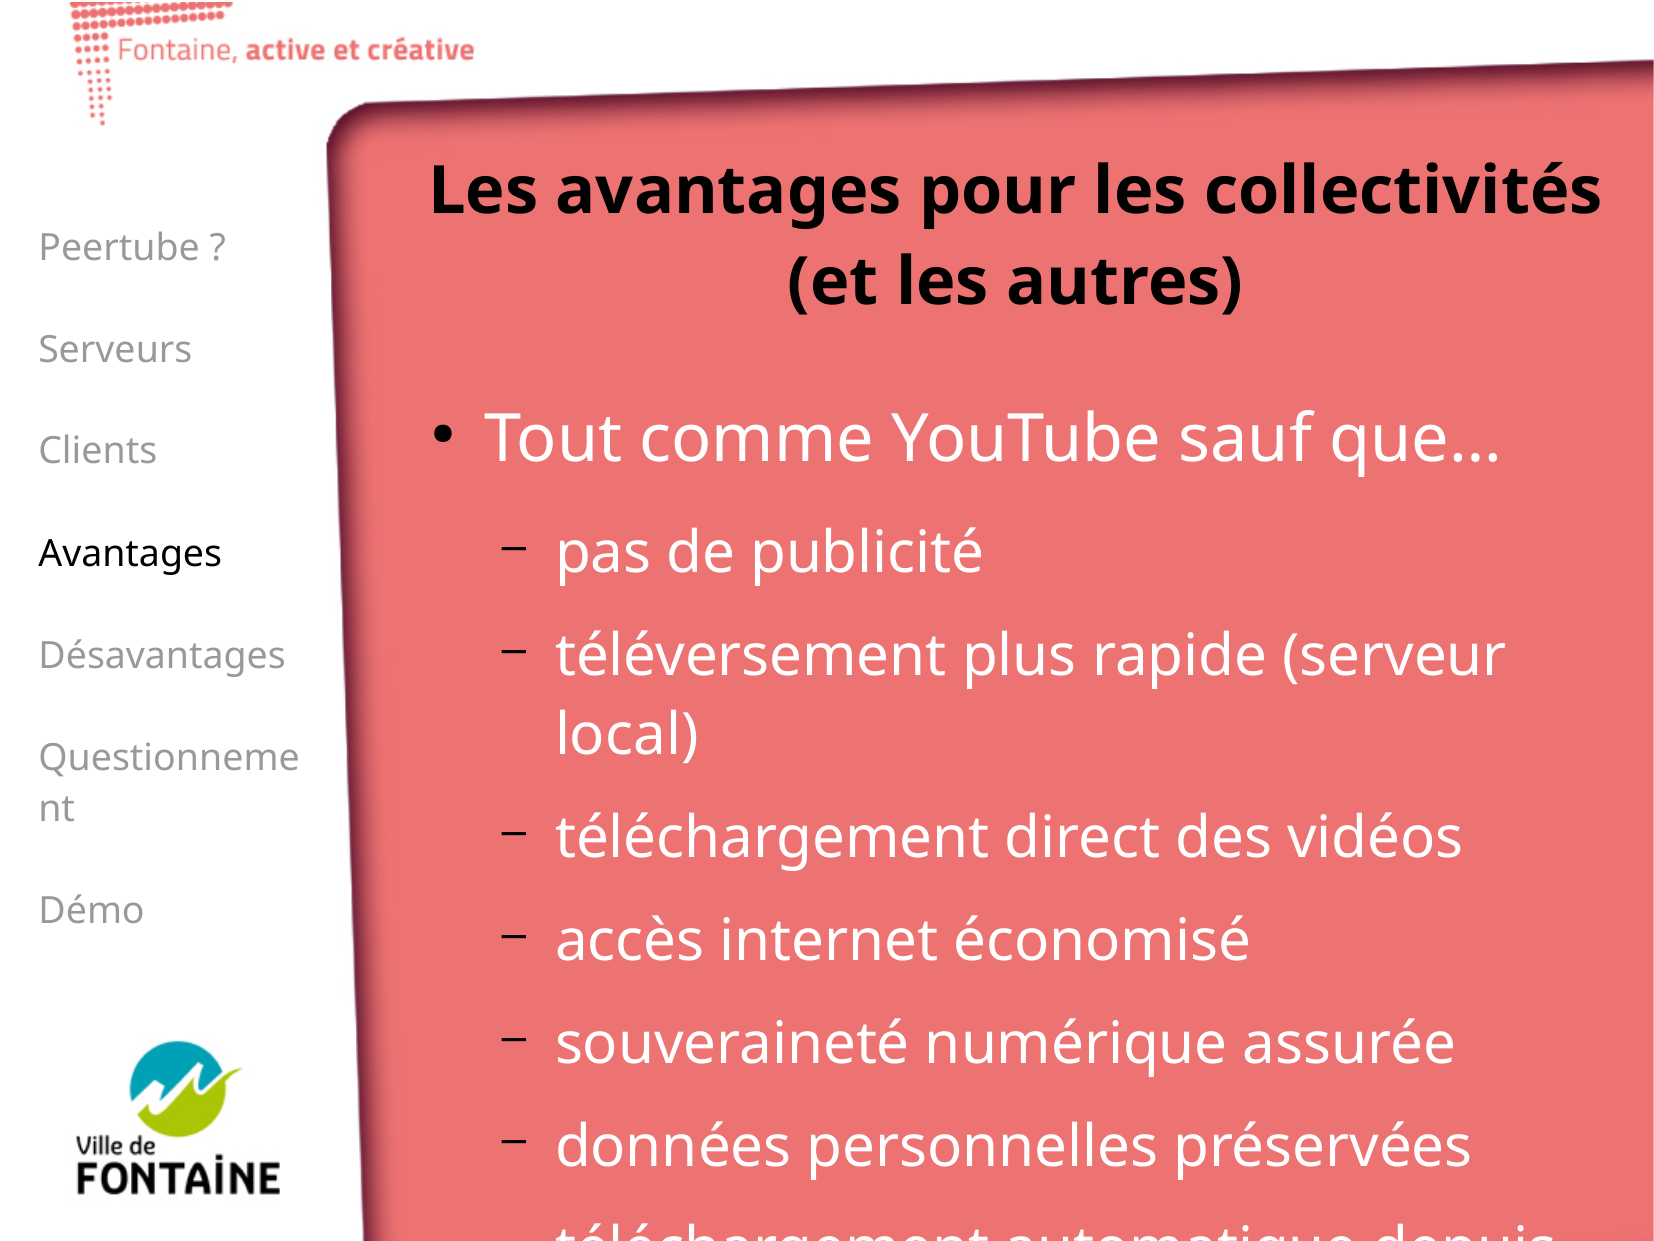

# Les avantages pour les collectivités (et les autres)
Peertube ?
Serveurs
Clients
Avantages
Désavantages
Questionnement
Démo
Tout comme YouTube sauf que…
pas de publicité
téléversement plus rapide (serveur local)
téléchargement direct des vidéos
accès internet économisé
souveraineté numérique assurée
données personnelles préservées
téléchargement automatique depuis YT